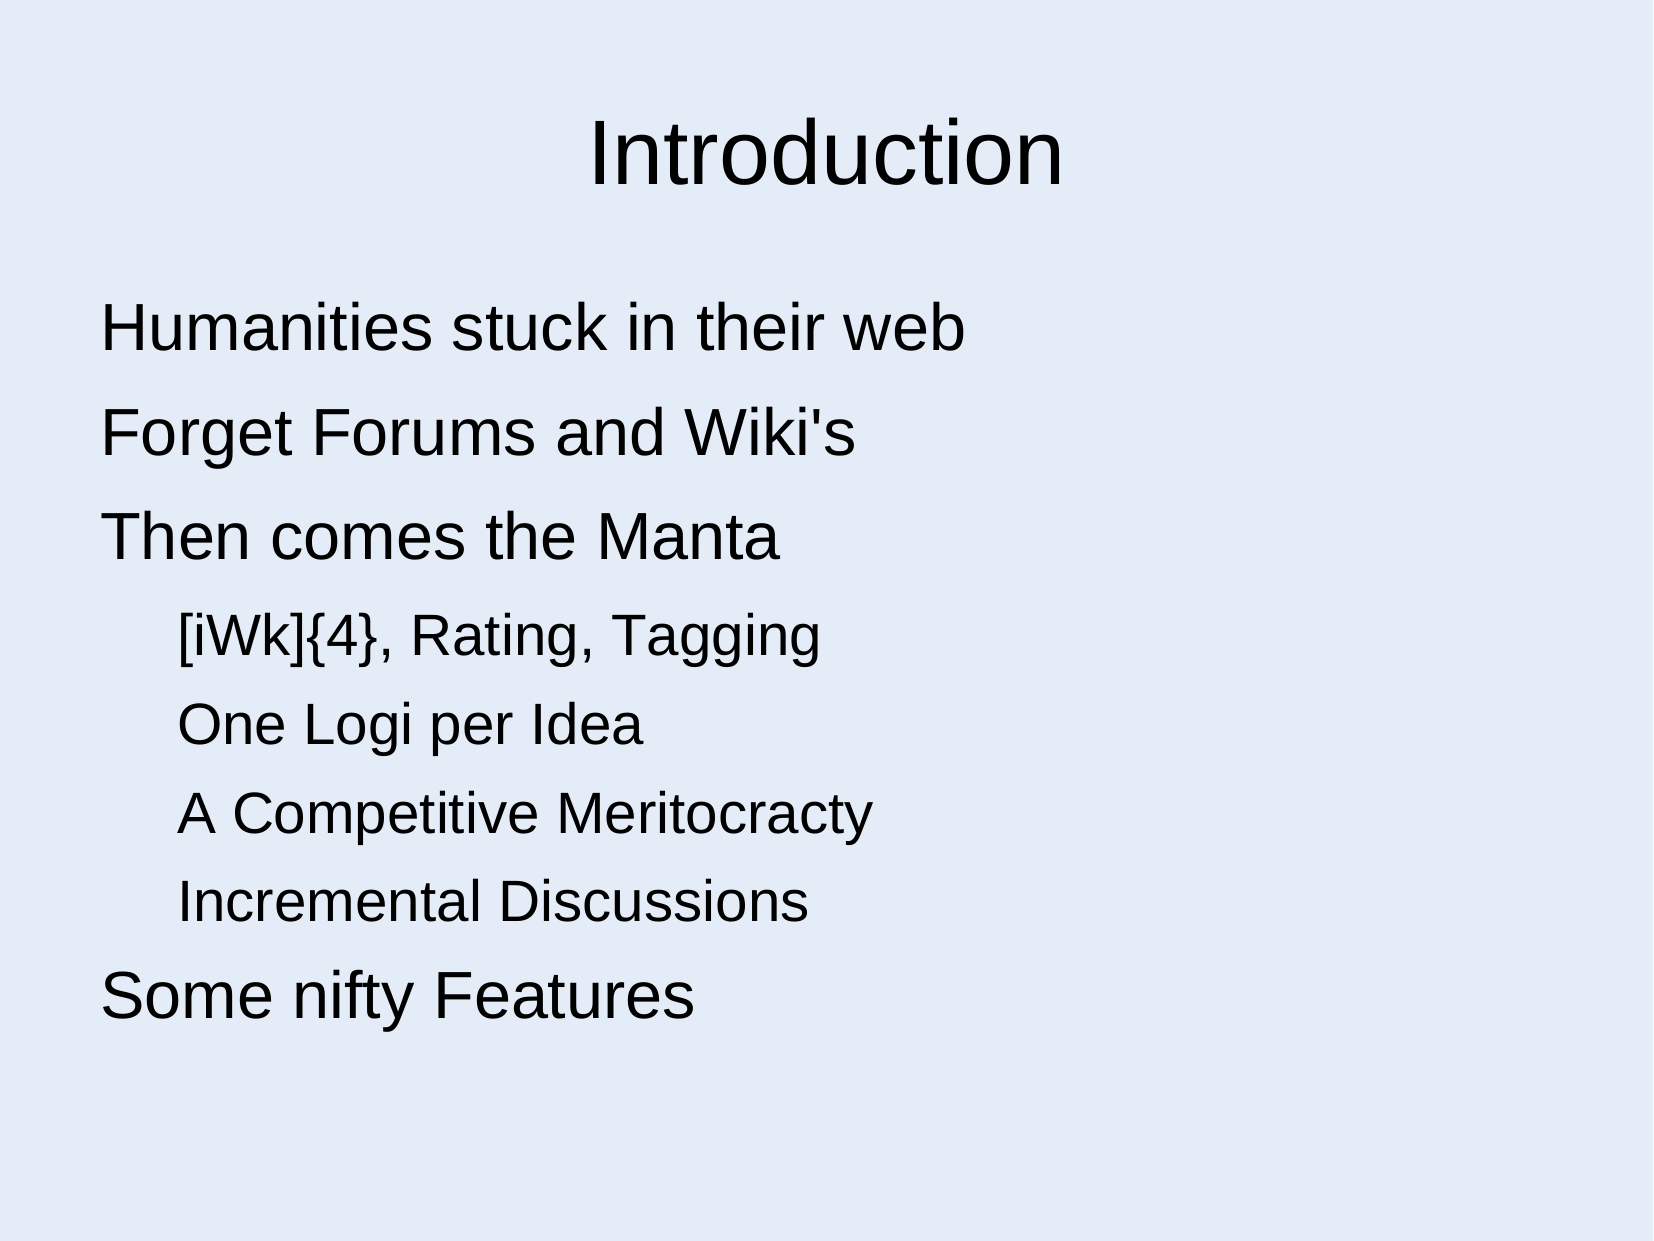

# Introduction
Humanities stuck in their web
Forget Forums and Wiki's
Then comes the Manta
[iWk]{4}, Rating, Tagging
One Logi per Idea
A Competitive Meritocracty
Incremental Discussions
Some nifty Features